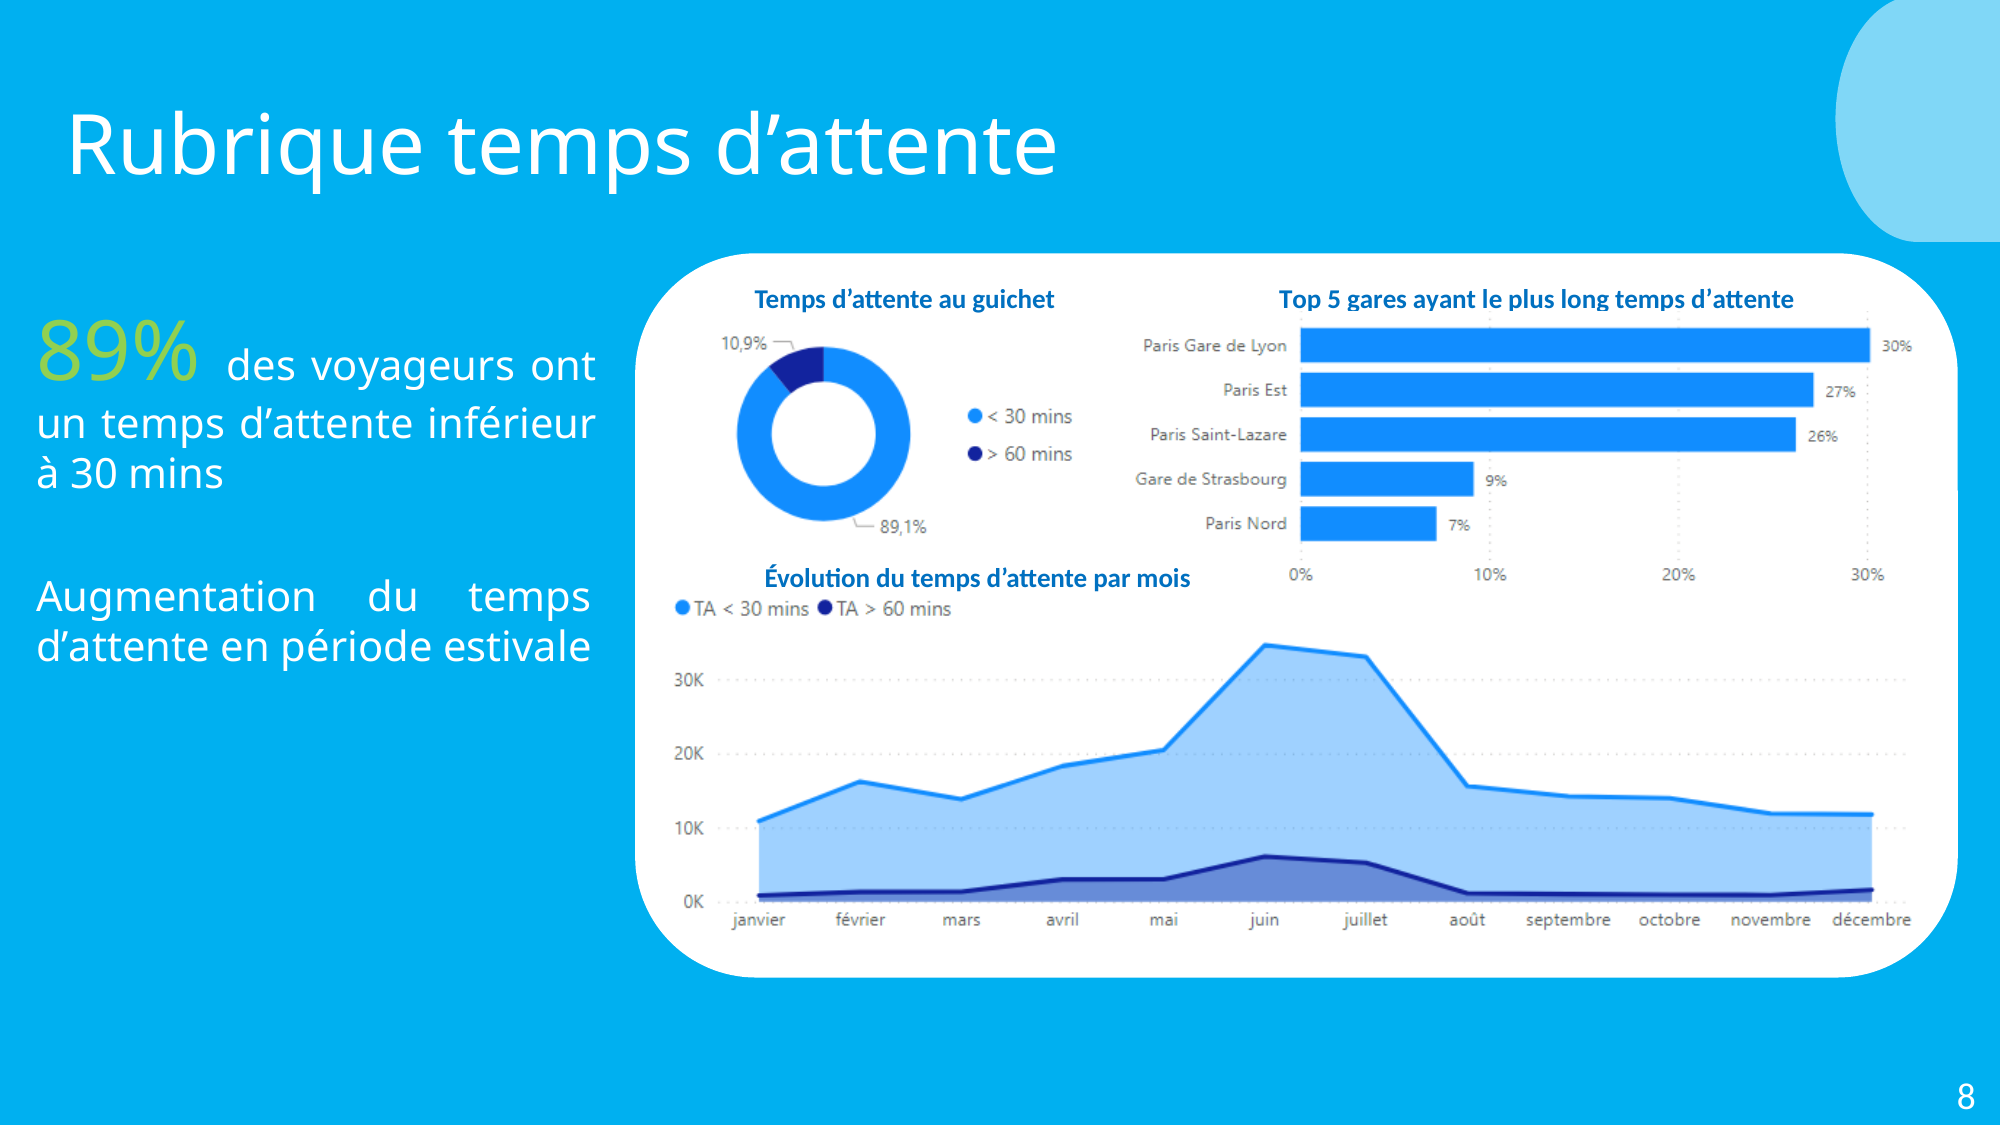

Rubrique temps d’attente
Temps d’attente au guichet
Top 5 gares ayant le plus long temps d’attente
89% des voyageurs ont un temps d’attente inférieur à 30 mins
Évolution du temps d’attente par mois
Augmentation du temps d’attente en période estivale
8